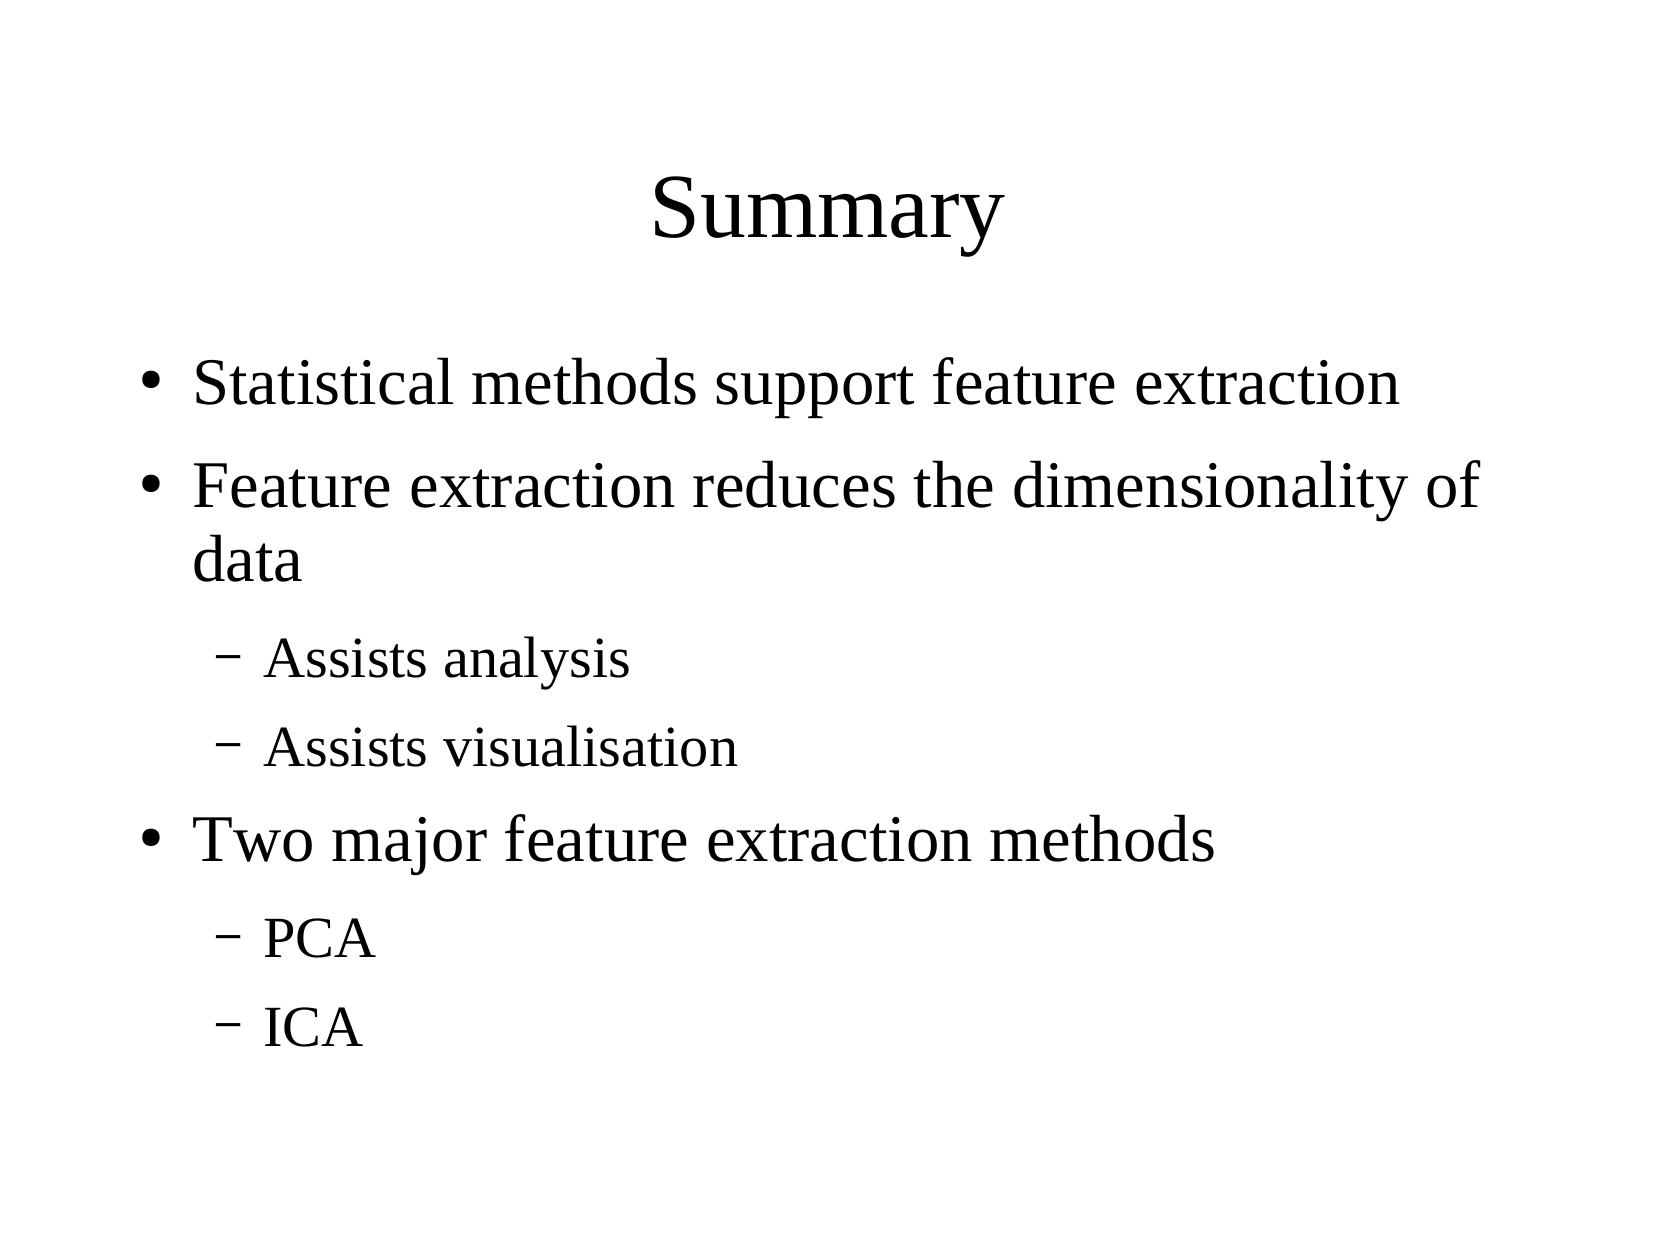

# Summary
Statistical methods support feature extraction
Feature extraction reduces the dimensionality of data
Assists analysis
Assists visualisation
Two major feature extraction methods
PCA
ICA